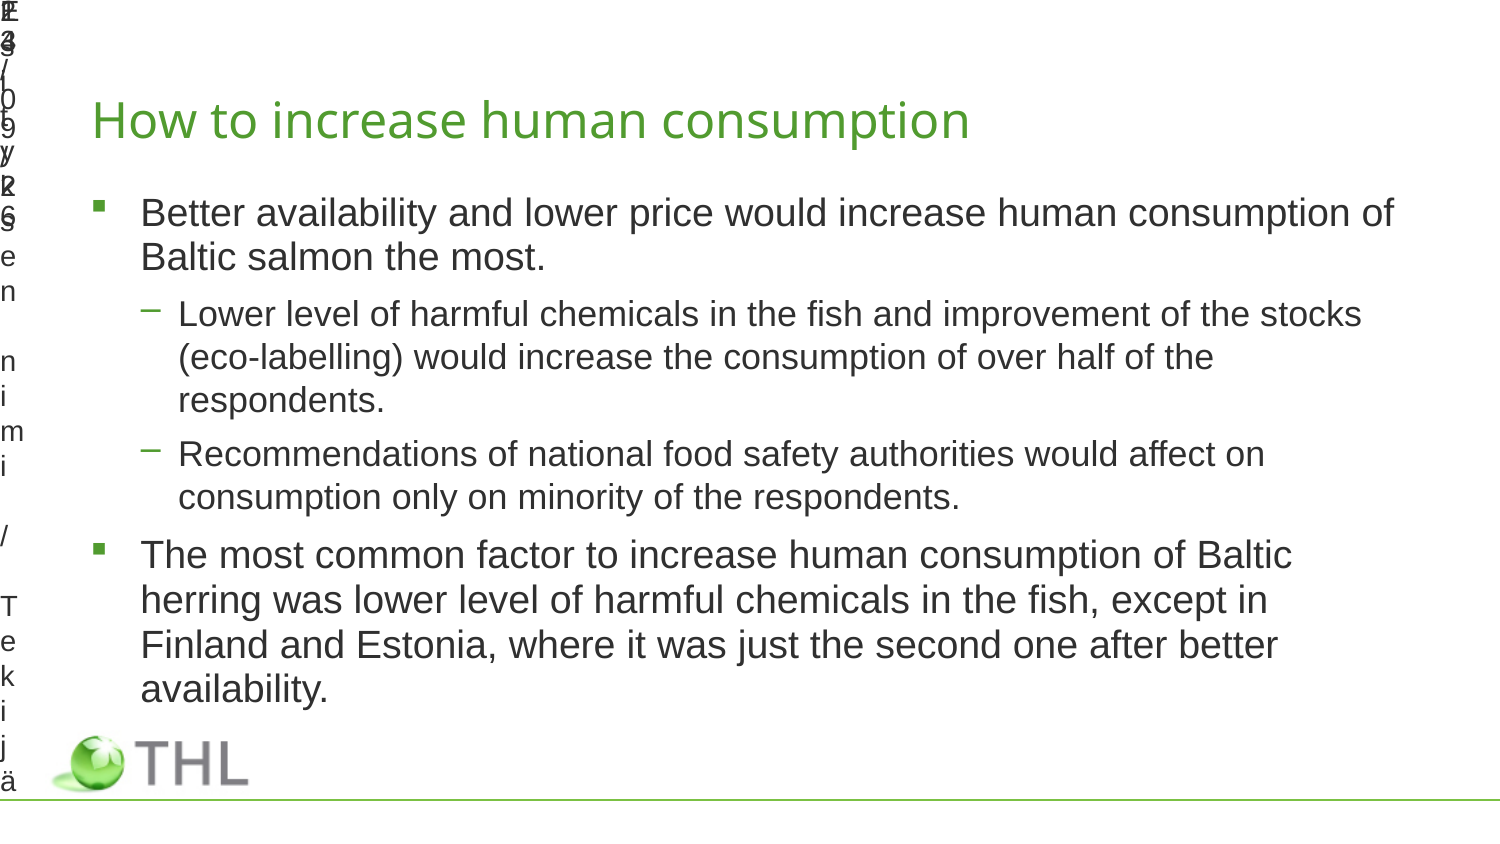

Esityksen nimi / Tekijä
# How to increase human consumption
Better availability and lower price would increase human consumption of Baltic salmon the most.
Lower level of harmful chemicals in the fish and improvement of the stocks (eco-labelling) would increase the consumption of over half of the respondents.
Recommendations of national food safety authorities would affect on consumption only on minority of the respondents.
The most common factor to increase human consumption of Baltic herring was lower level of harmful chemicals in the fish, except in Finland and Estonia, where it was just the second one after better availability.